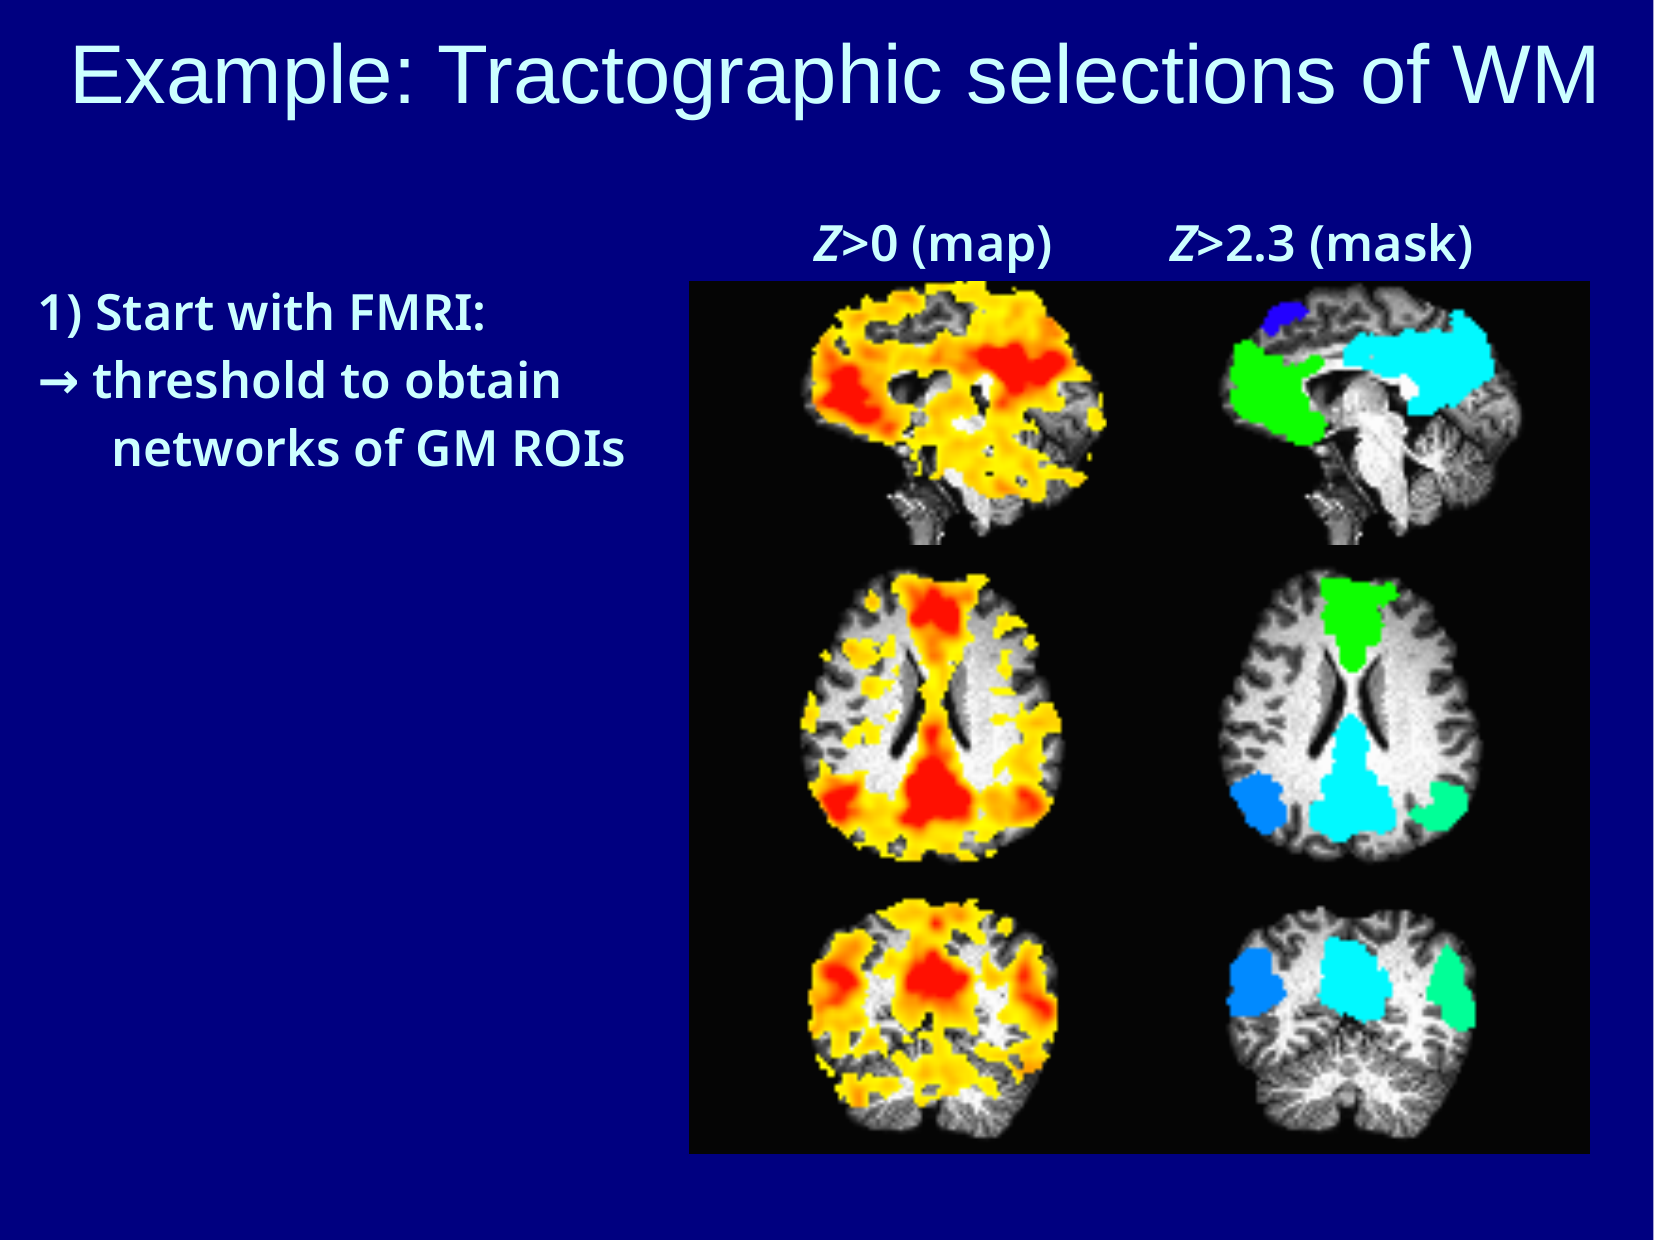

# Example: Tractographic selections of WM
 Z>0 (map) Z>2.3 (mask)
1) Start with FMRI:
→ threshold to obtain
	networks of GM ROIs